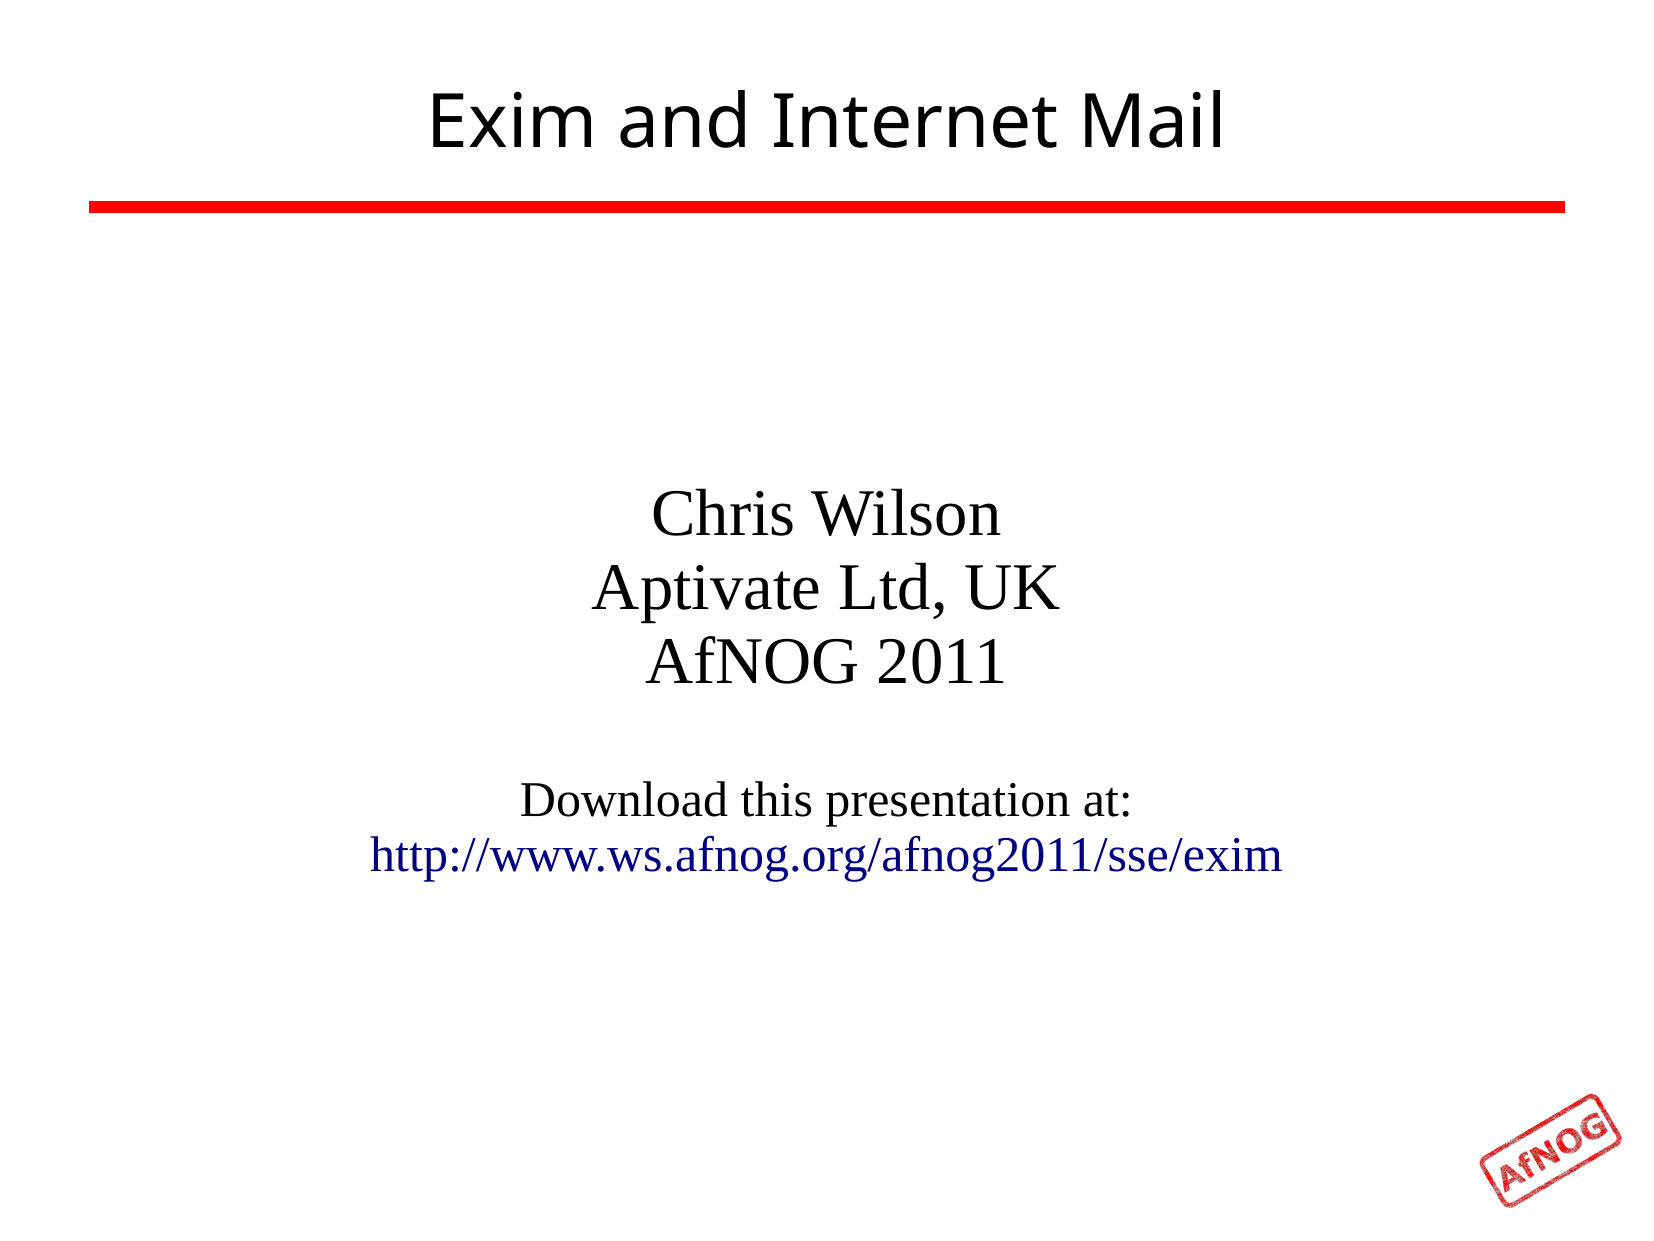

# Exim and Internet Mail
Chris Wilson
Aptivate Ltd, UK
AfNOG 2011
Download this presentation at:
http://www.ws.afnog.org/afnog2011/sse/exim